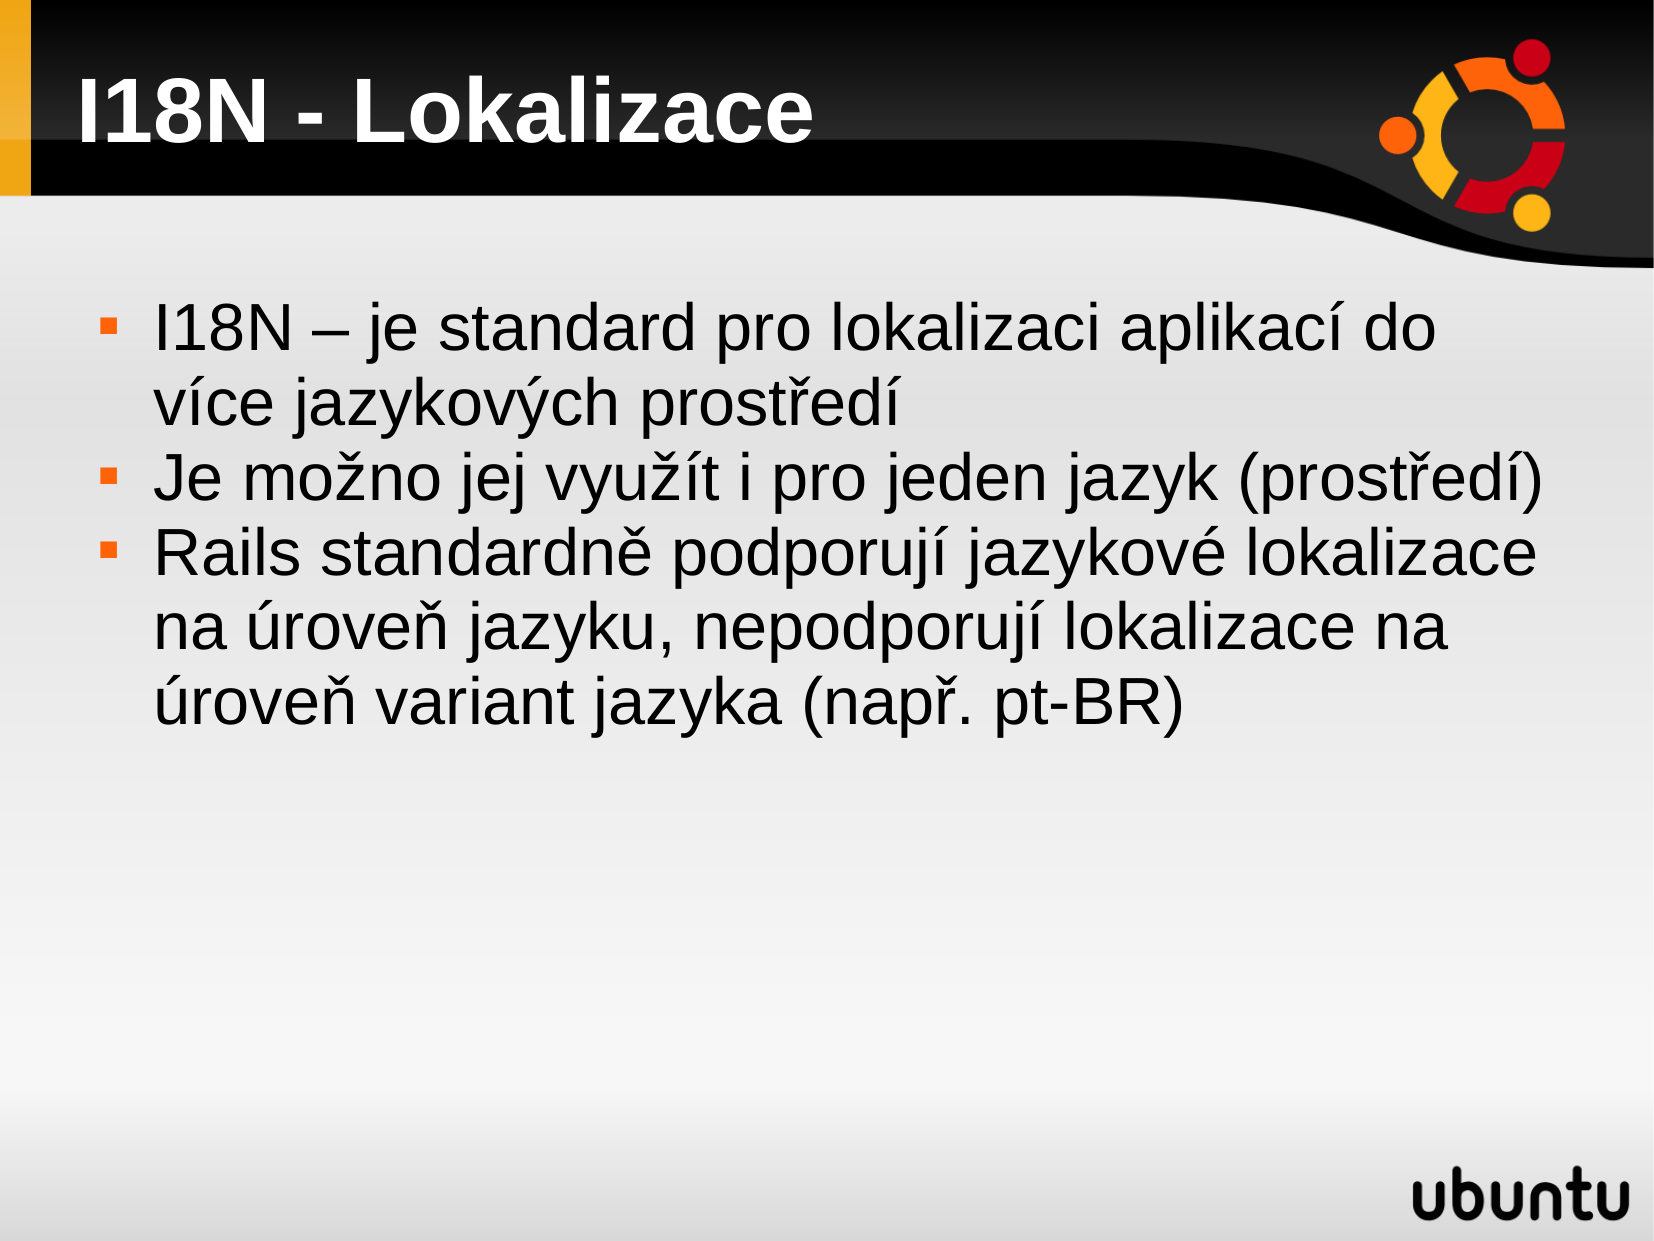

# I18N - Lokalizace
I18N – je standard pro lokalizaci aplikací do více jazykových prostředí
Je možno jej využít i pro jeden jazyk (prostředí)
Rails standardně podporují jazykové lokalizace na úroveň jazyku, nepodporují lokalizace na úroveň variant jazyka (např. pt-BR)